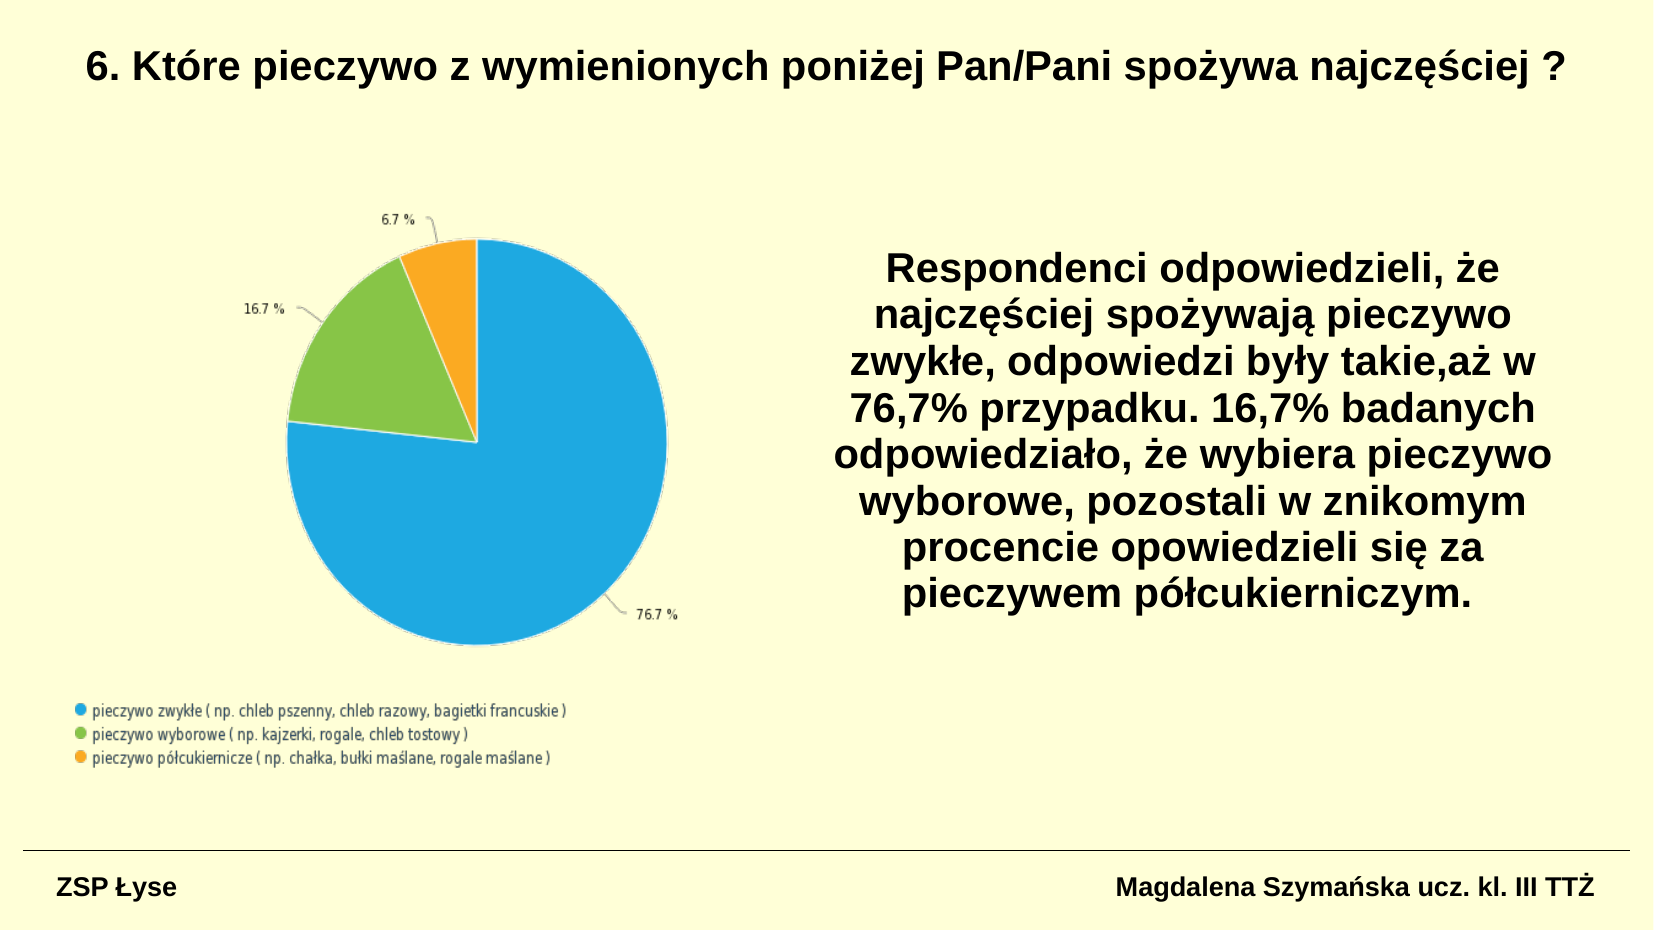

6. Które pieczywo z wymienionych poniżej Pan/Pani spożywa najczęściej ?
Respondenci odpowiedzieli, że najczęściej spożywają pieczywo zwykłe, odpowiedzi były takie,aż w 76,7% przypadku. 16,7% badanych odpowiedziało, że wybiera pieczywo wyborowe, pozostali w znikomym procencie opowiedzieli się za pieczywem półcukierniczym.
ZSP Łyse Magdalena Szymańska ucz. kl. III TTŻ